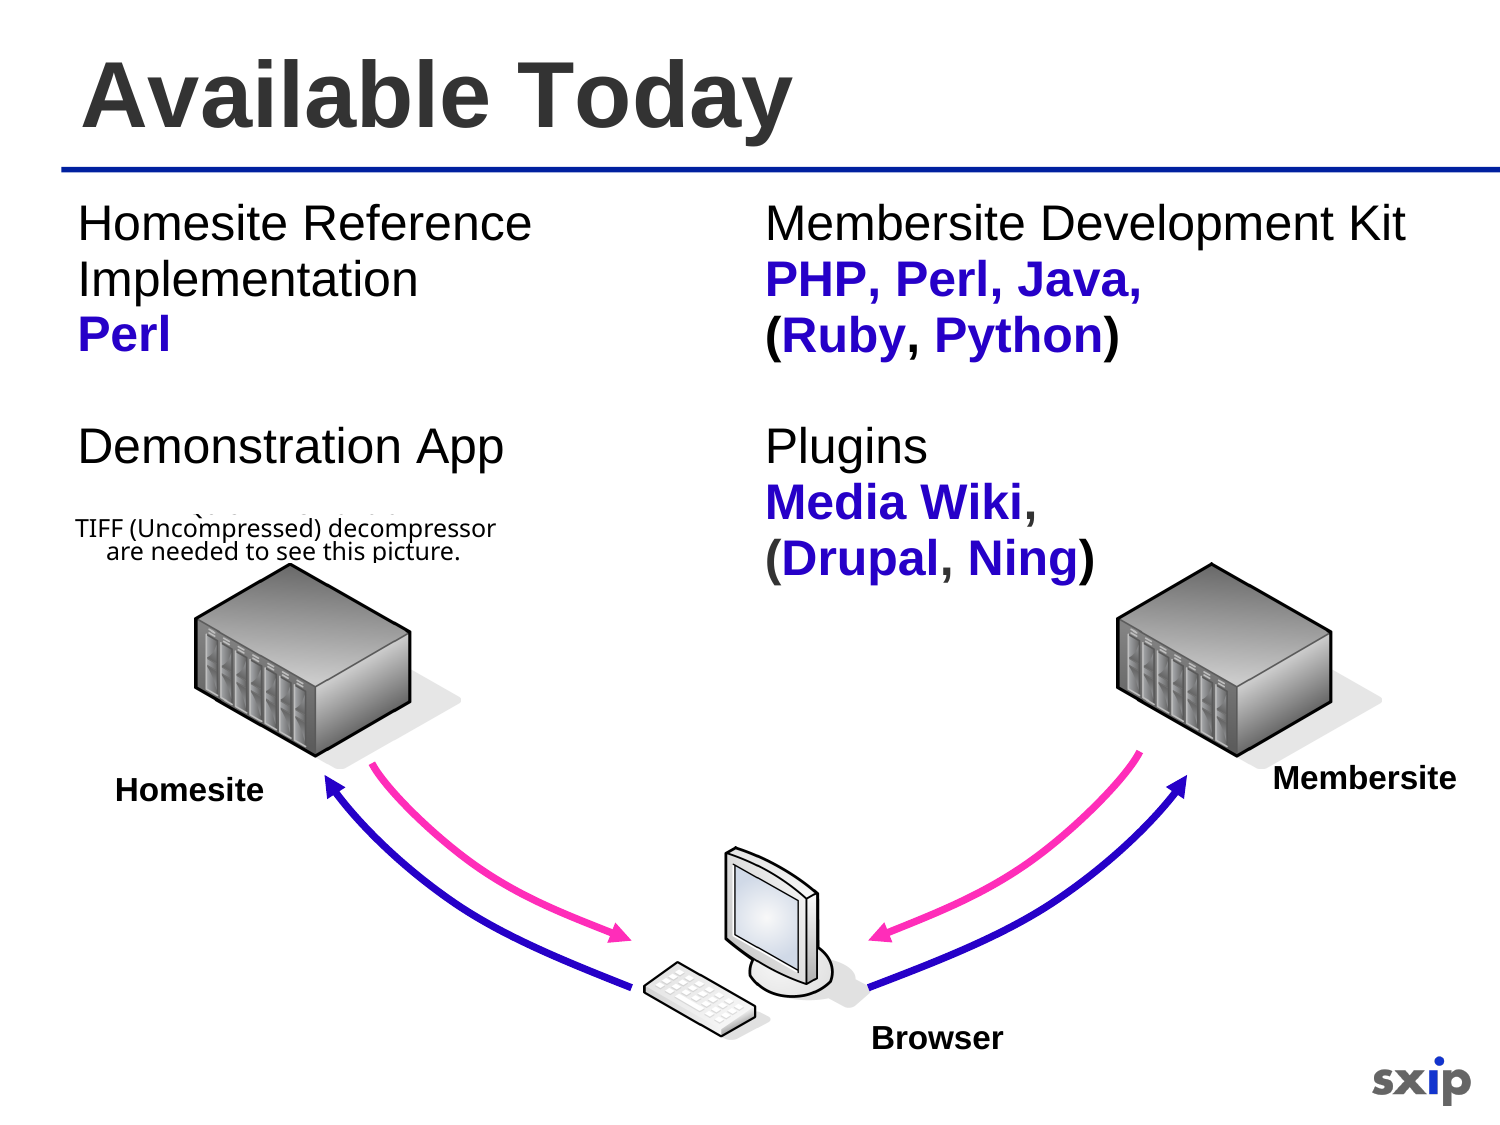

# Available Today
Homesite Reference Implementation
Perl
Demonstration App
Membersite Development Kit
PHP, Perl, Java,
(Ruby, Python)
Plugins
Media Wiki,
(Drupal, Ning)
Membersite
Homesite
Browser